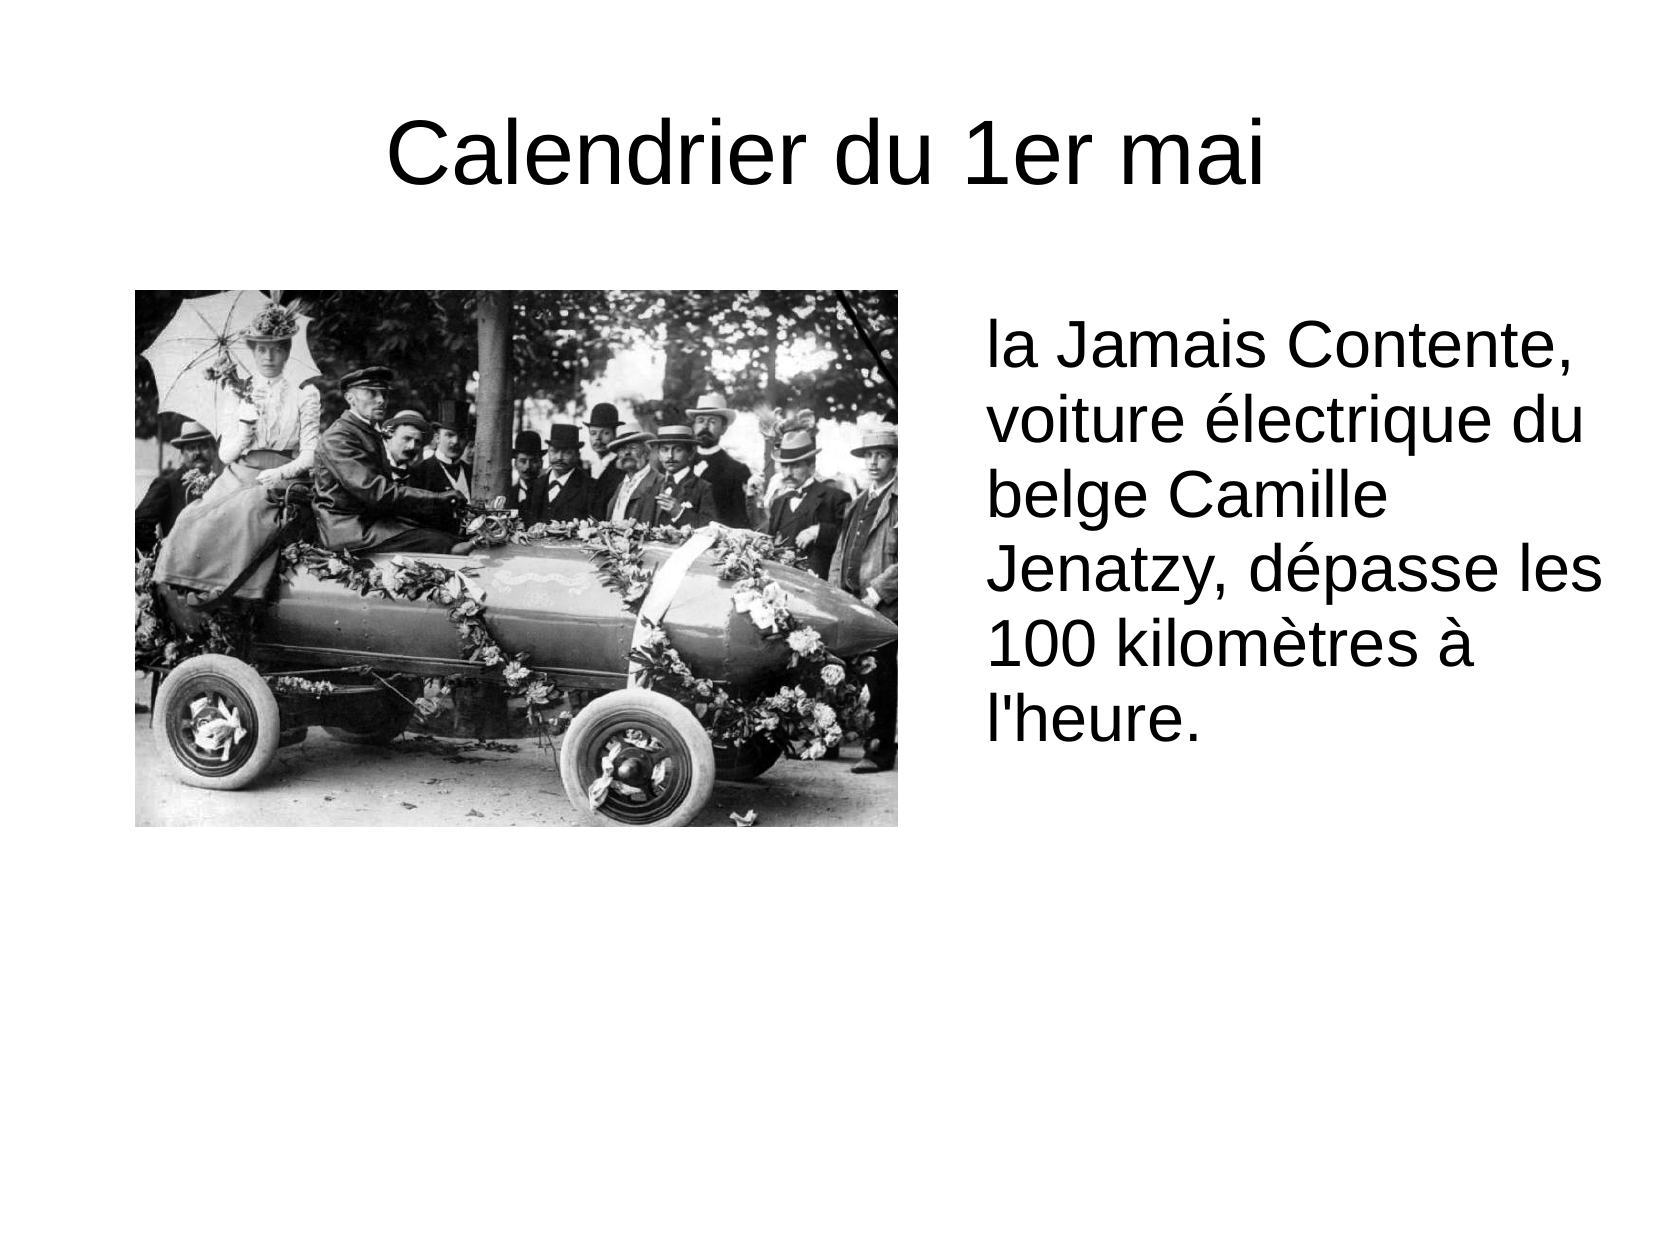

# Calendrier du 1er mai
la Jamais Contente, voiture électrique du belge Camille Jenatzy, dépasse les 100 kilomètres à l'heure.